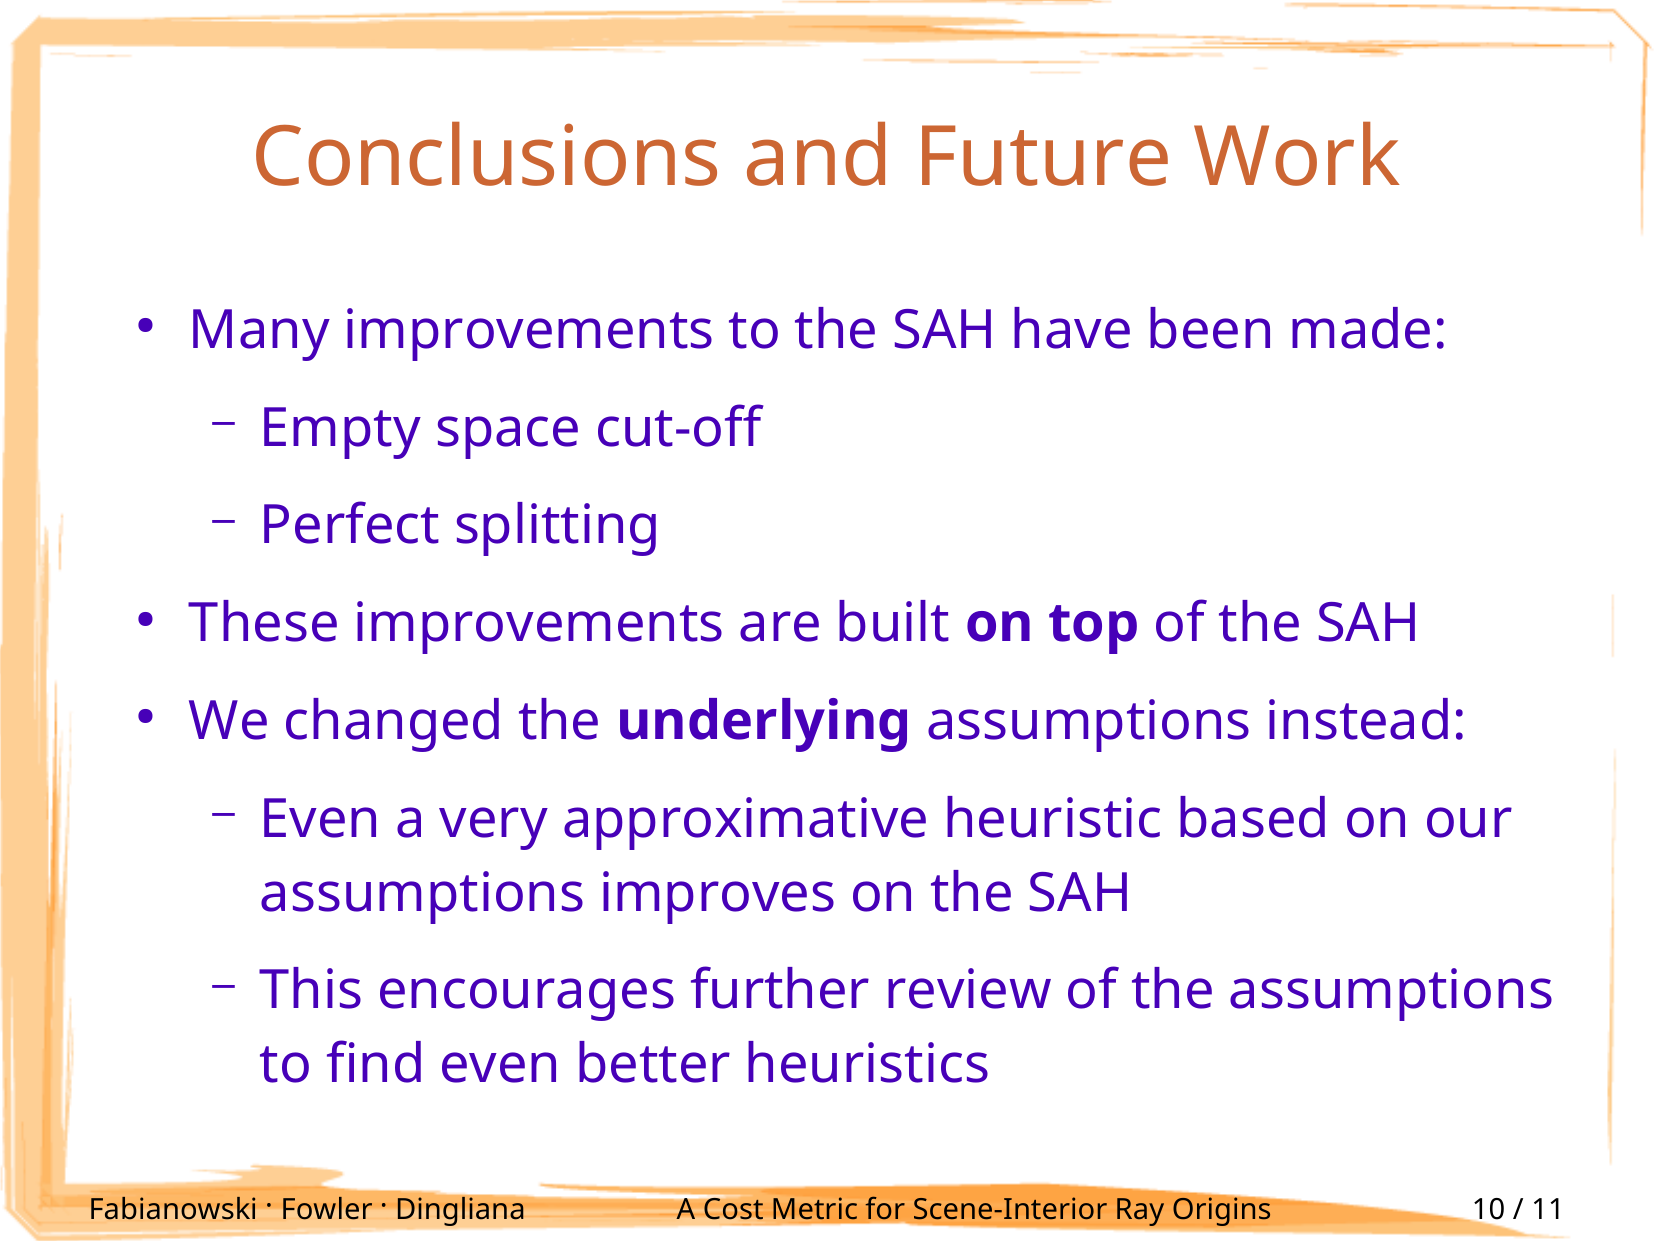

# Conclusions and Future Work
Many improvements to the SAH have been made:
Empty space cut-off
Perfect splitting
These improvements are built on top of the SAH
We changed the underlying assumptions instead:
Even a very approximative heuristic based on our assumptions improves on the SAH
This encourages further review of the assumptions to find even better heuristics